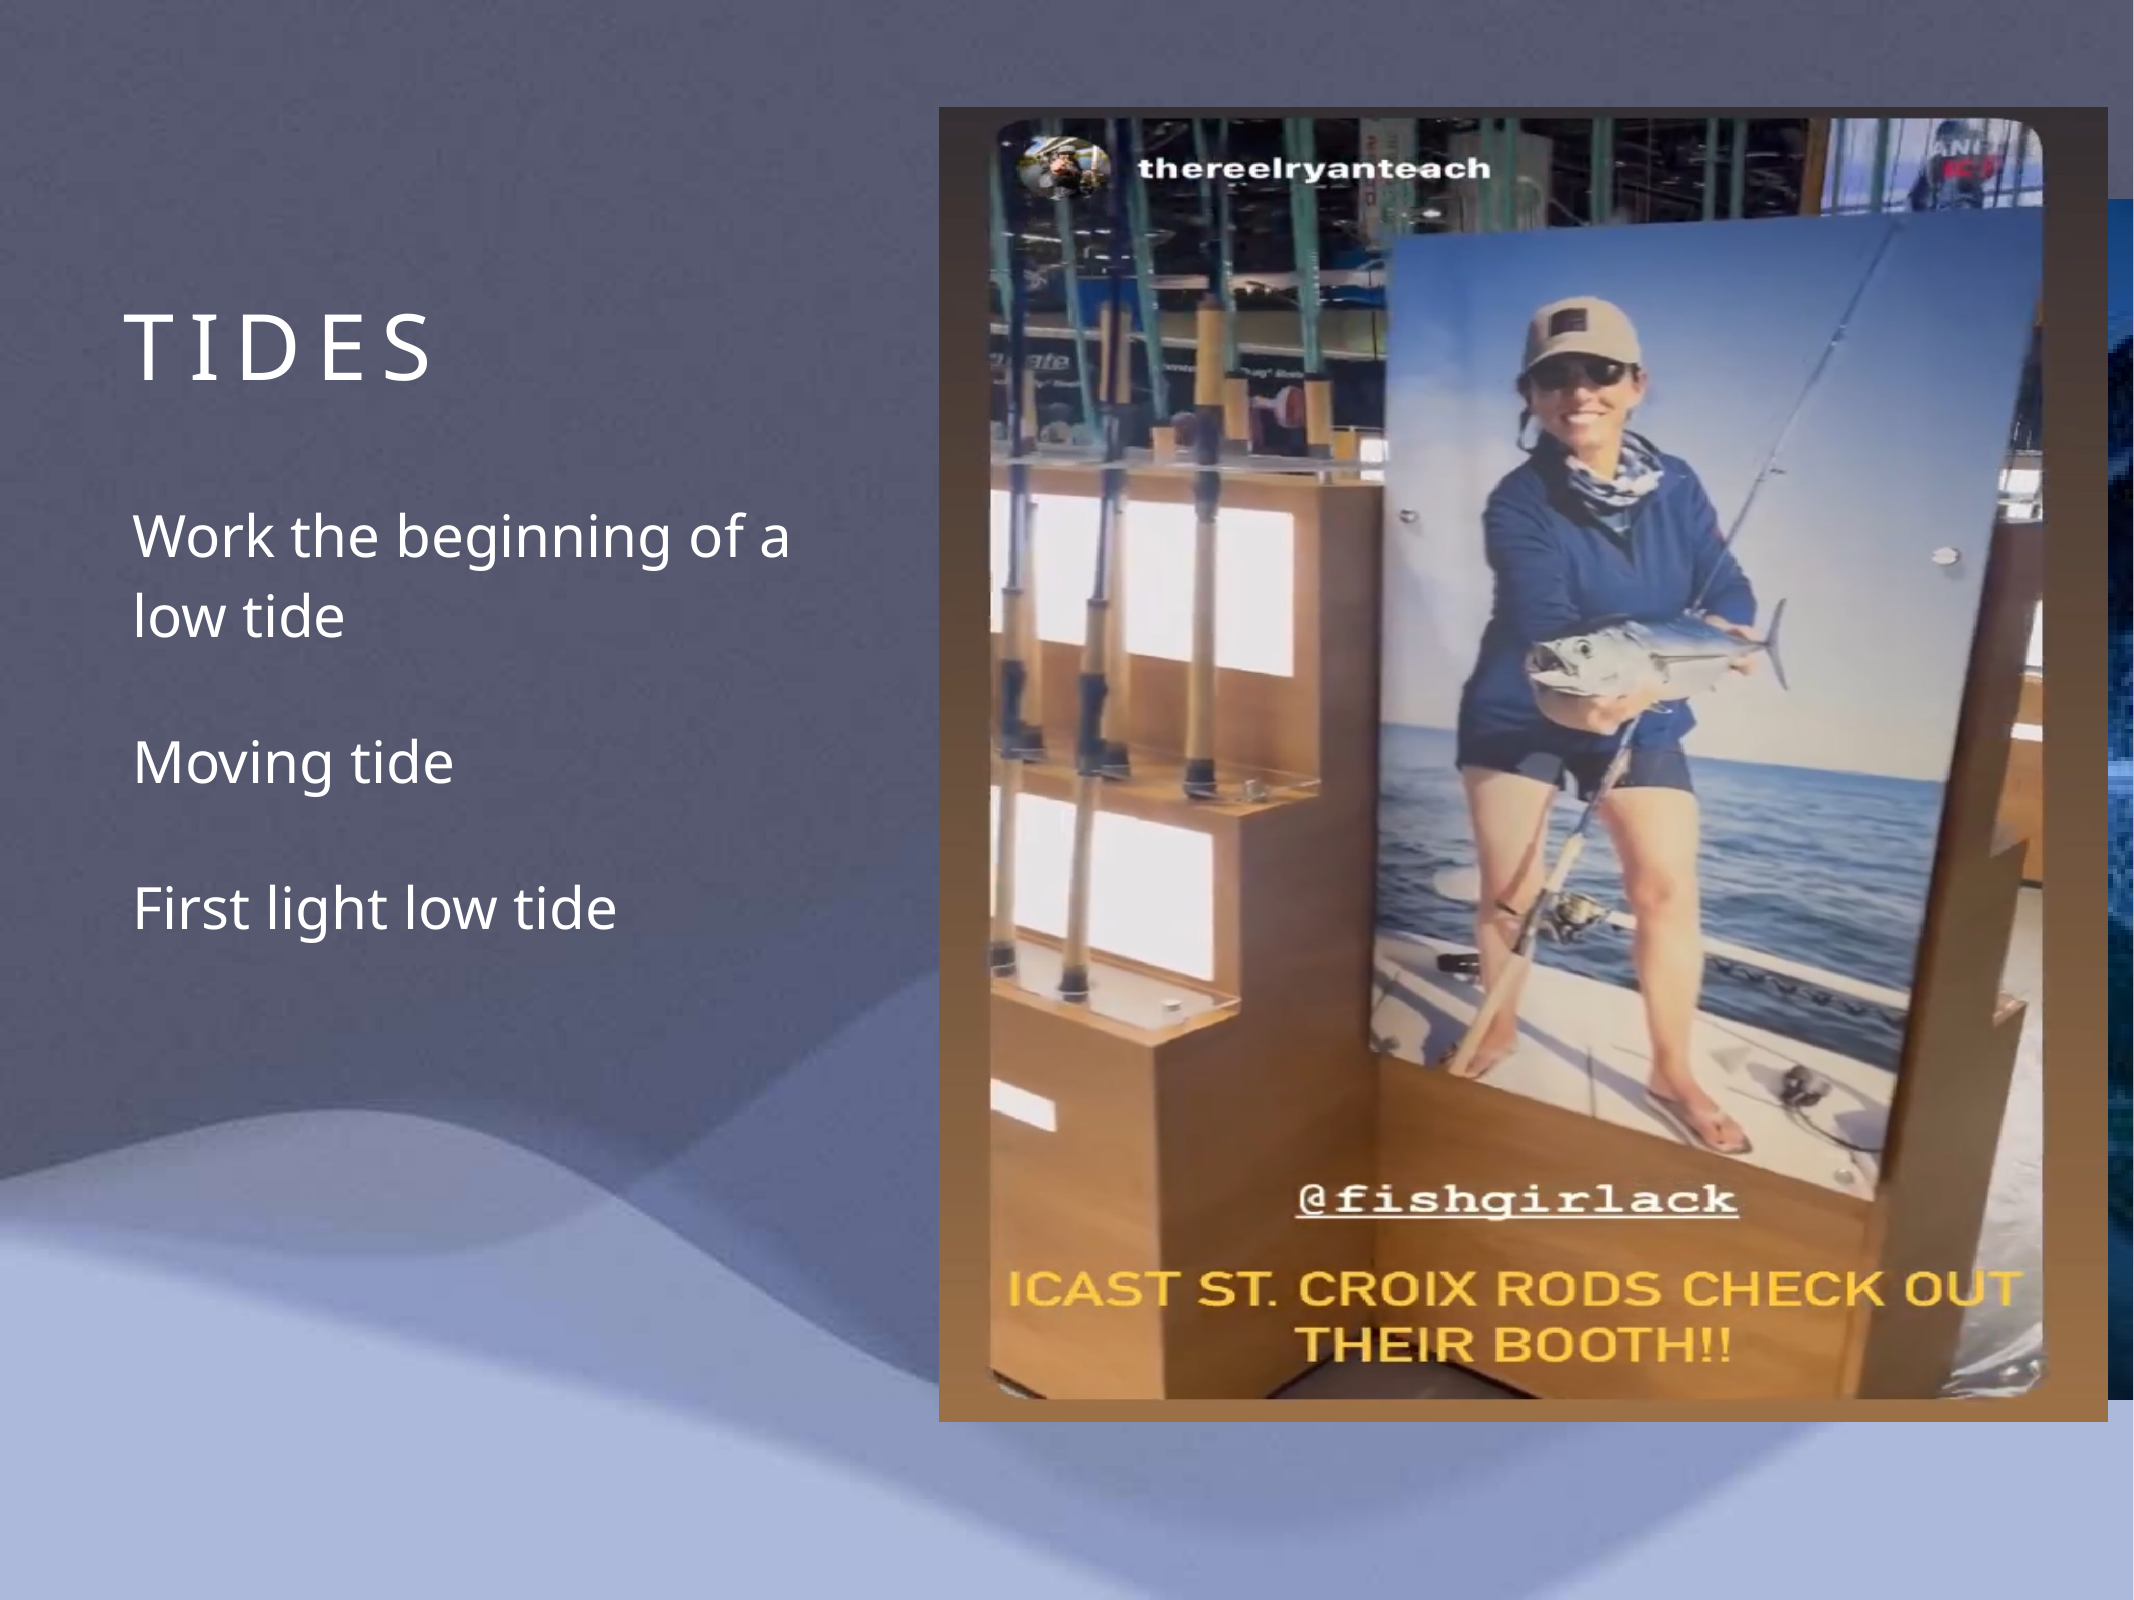

Tides
Work the beginning of a low tide
Moving tide
First light low tide